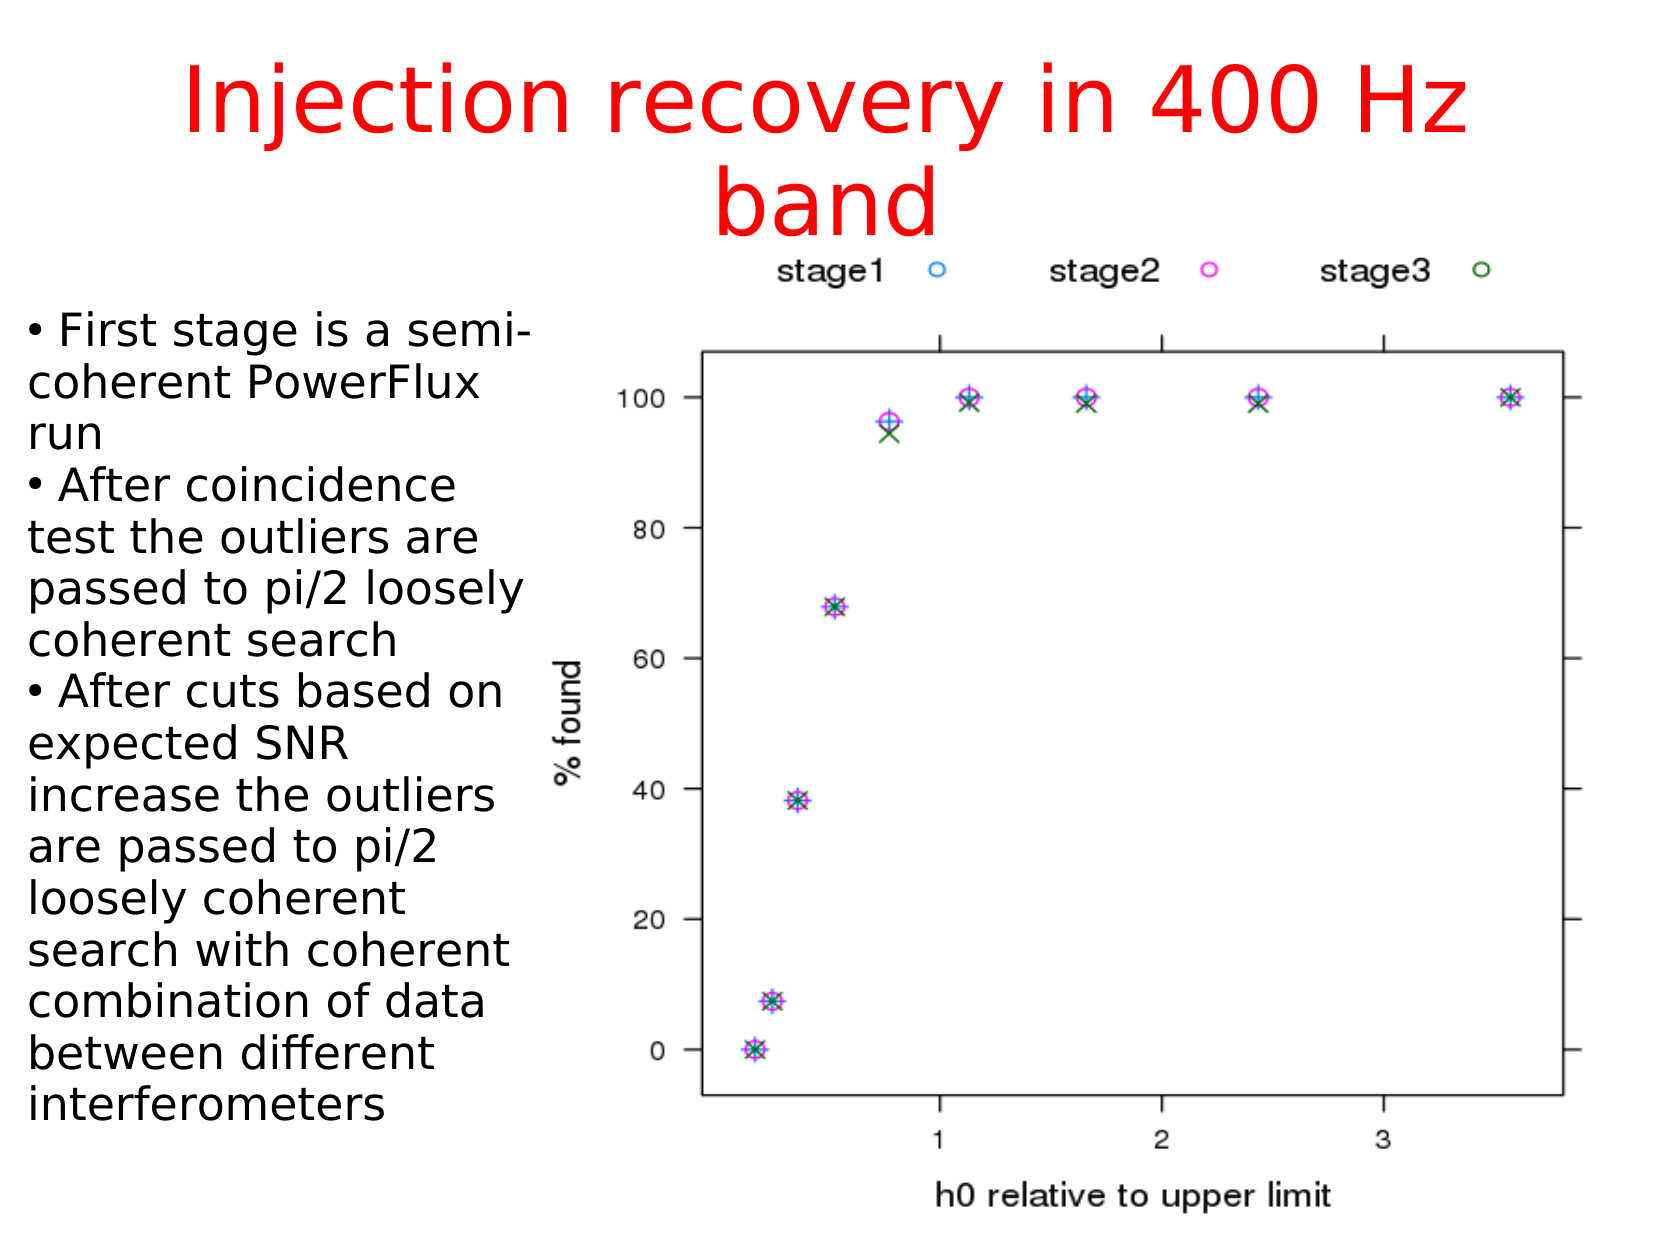

# Injection recovery in 400 Hz band
 First stage is a semi-coherent PowerFlux run
 After coincidence test the outliers are passed to pi/2 loosely coherent search
 After cuts based on expected SNR increase the outliers are passed to pi/2 loosely coherent search with coherent combination of data between different interferometers